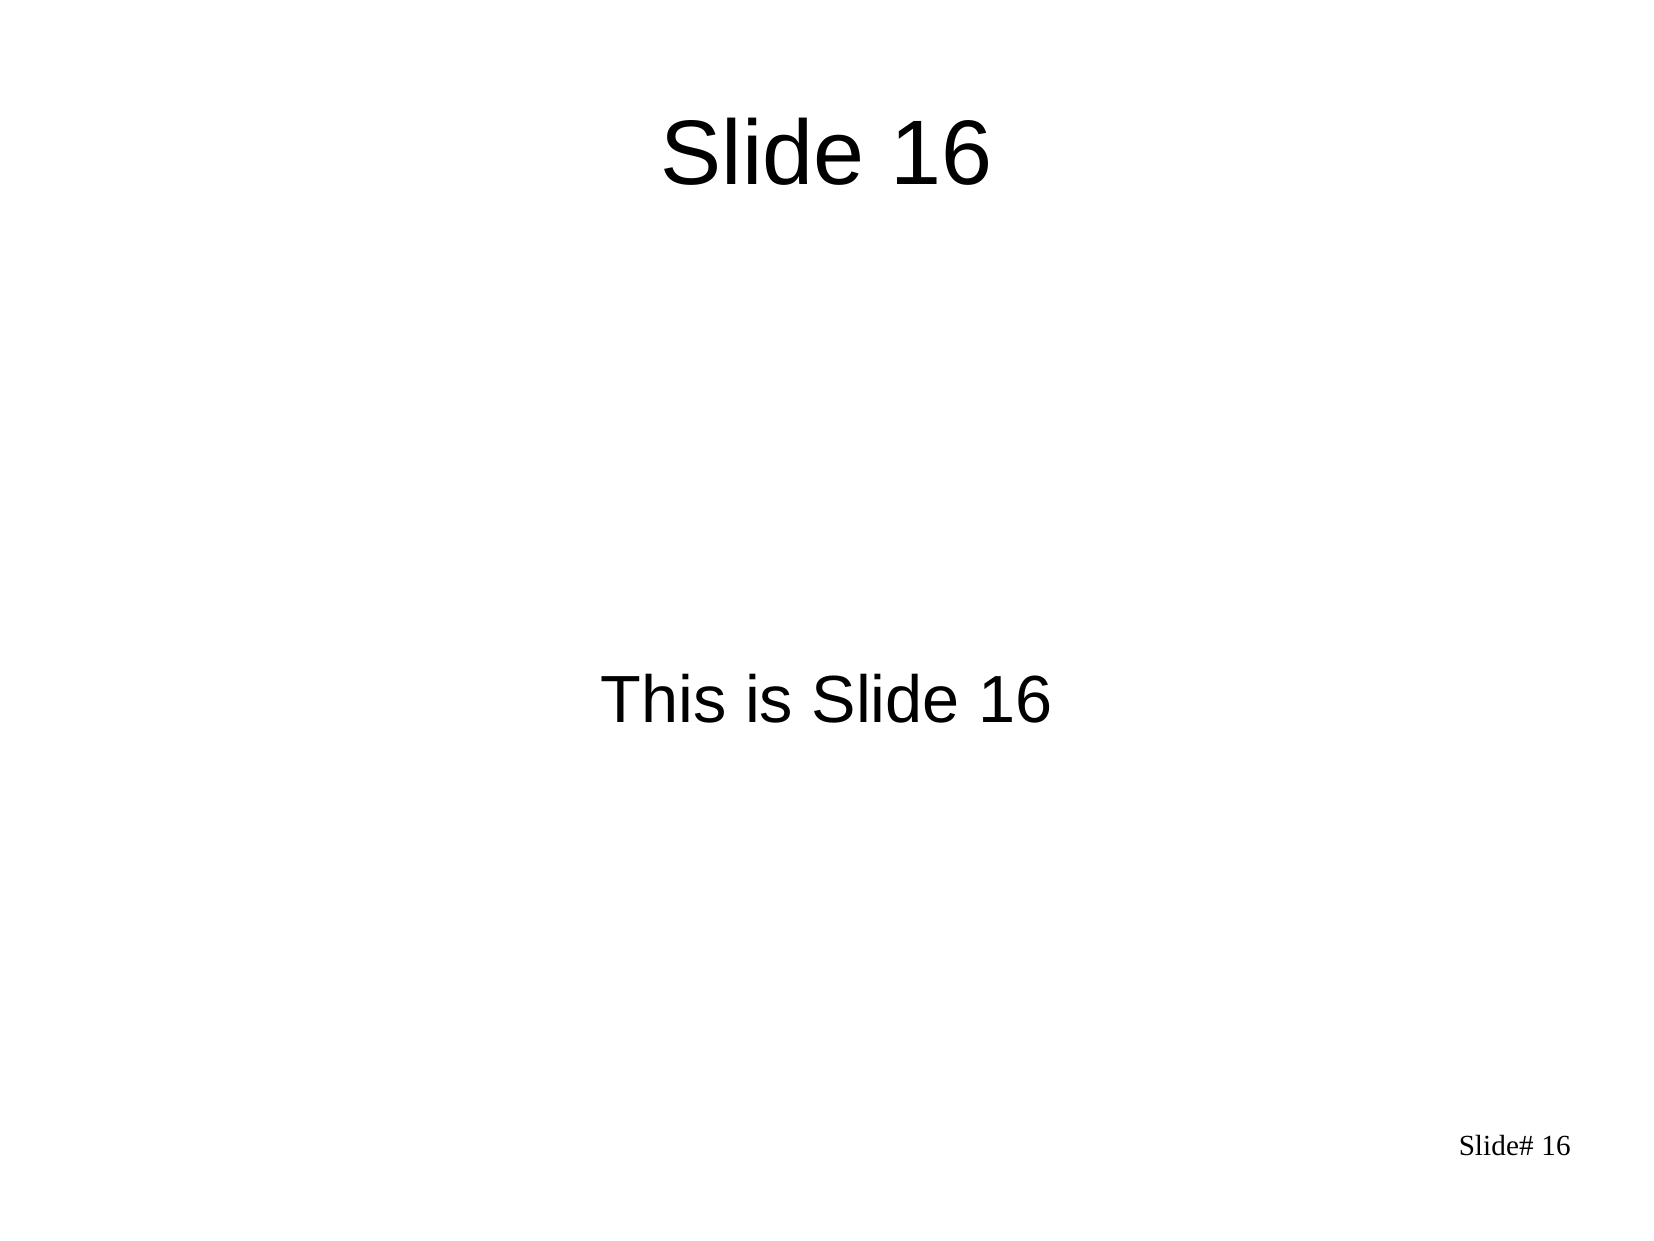

# Slide 16
This is Slide 16
16